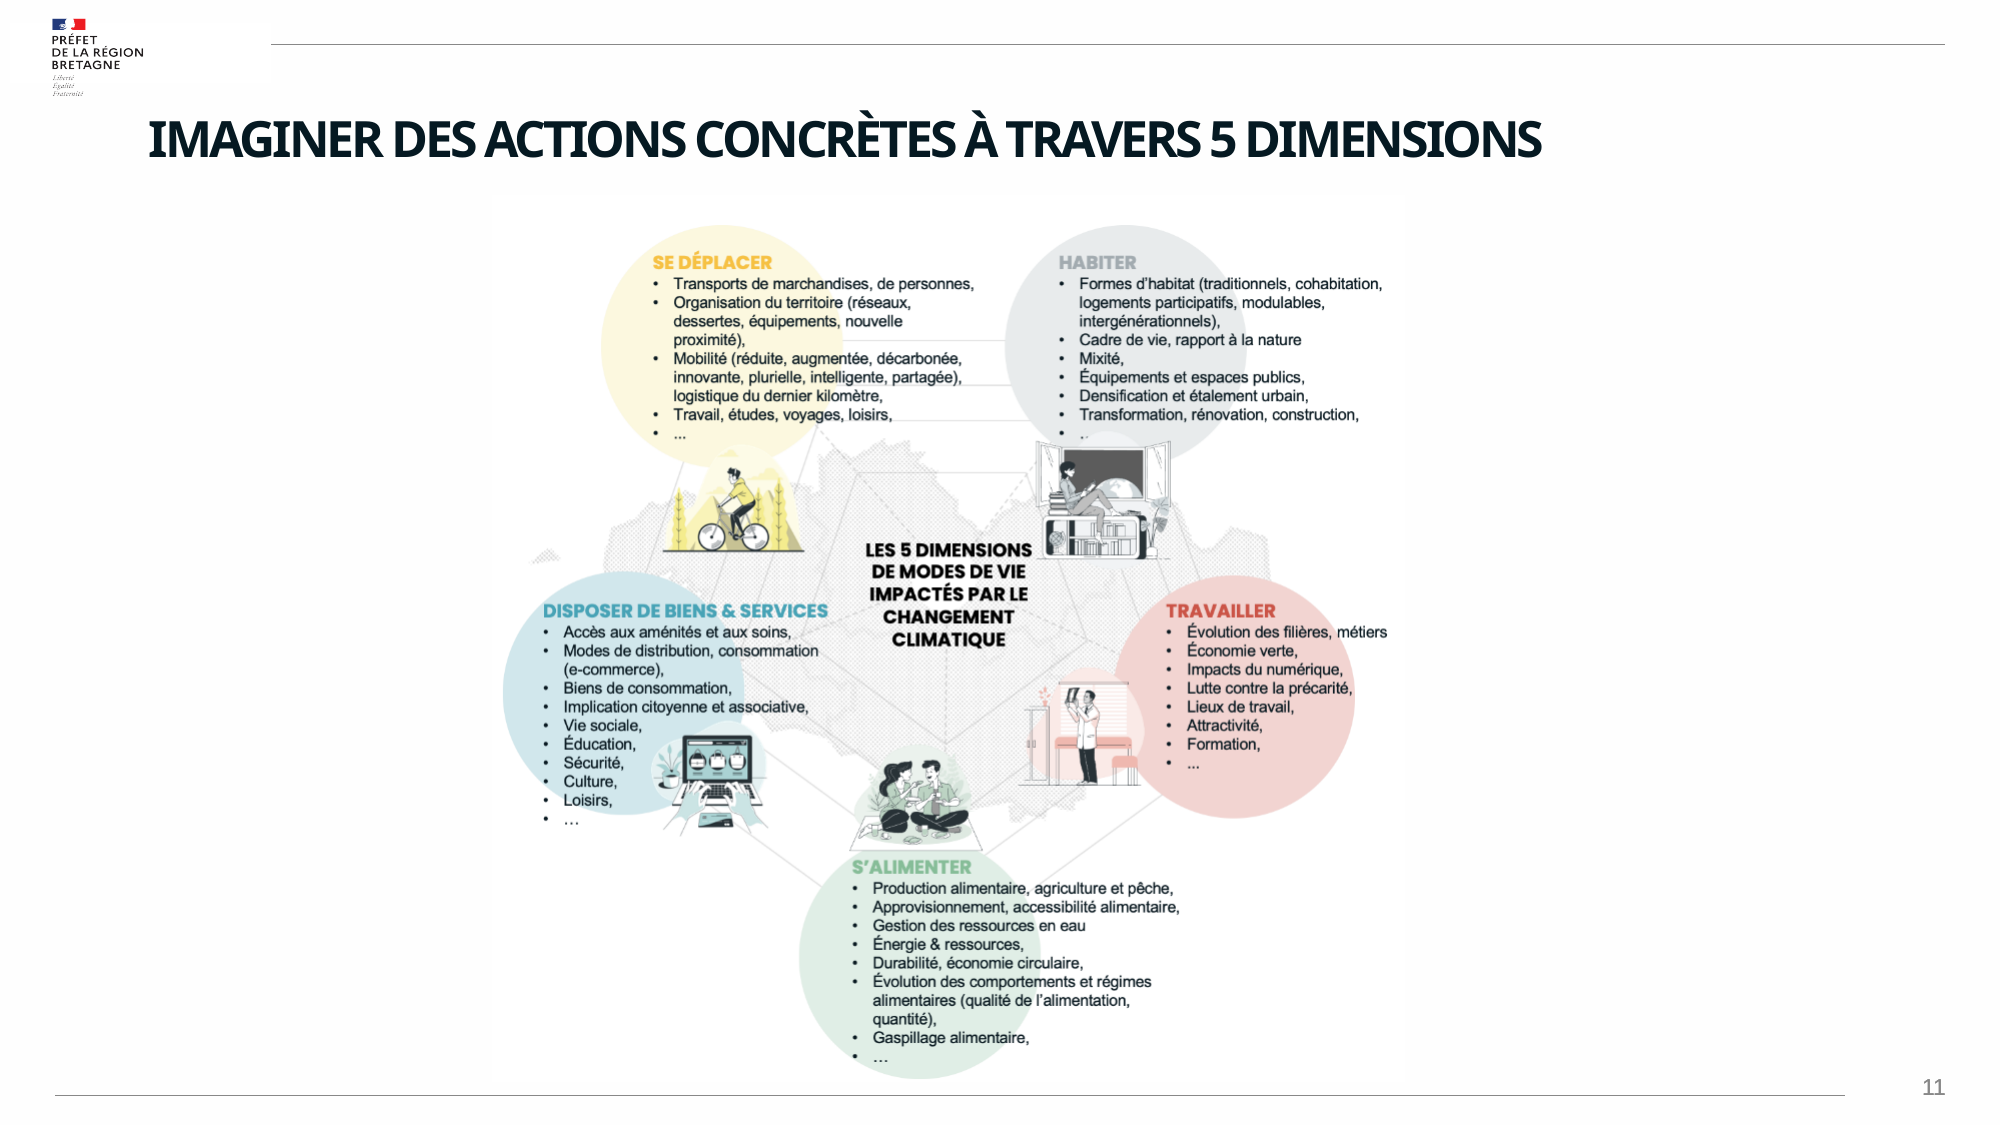

Imaginer des actions concrètes À TRAVERS 5 dimensions